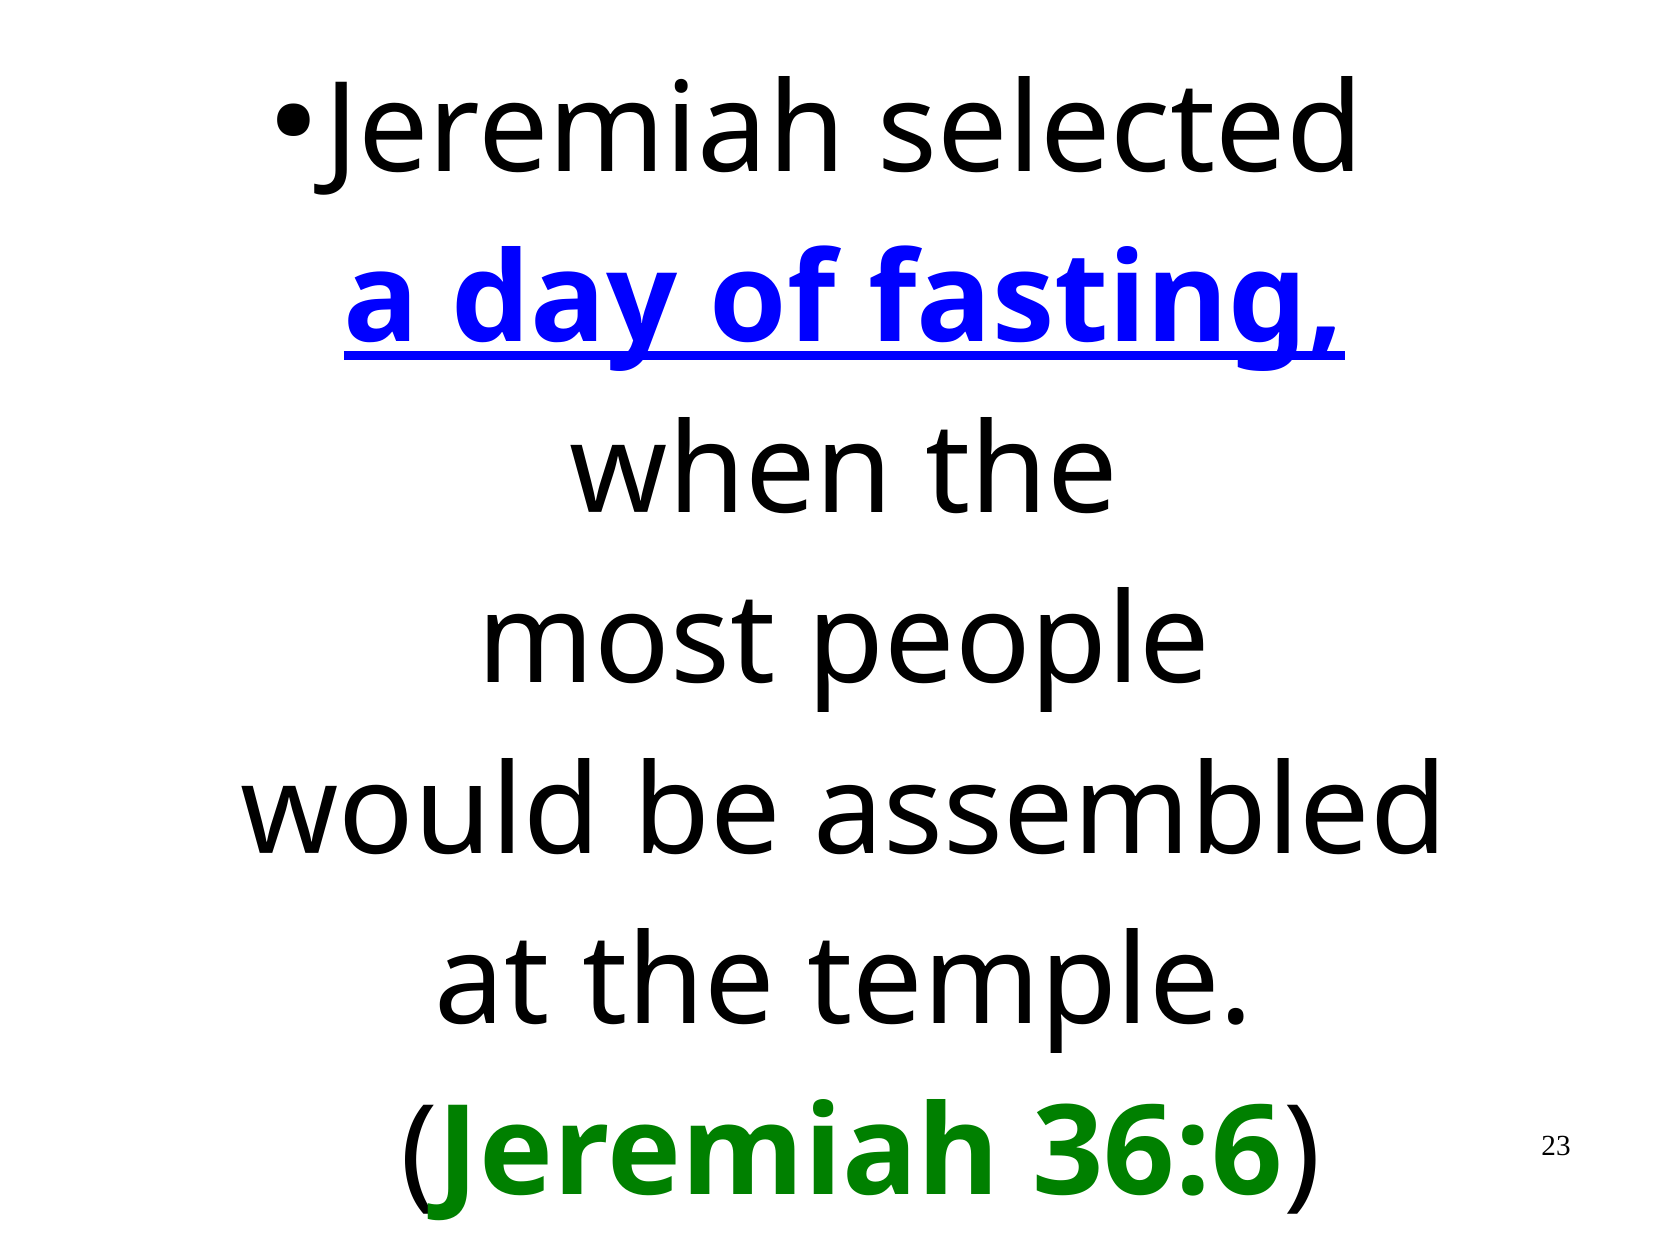

# Jeremiah selected a day of fasting, when the most people would be assembled at the temple. (Jeremiah 36:6)
23